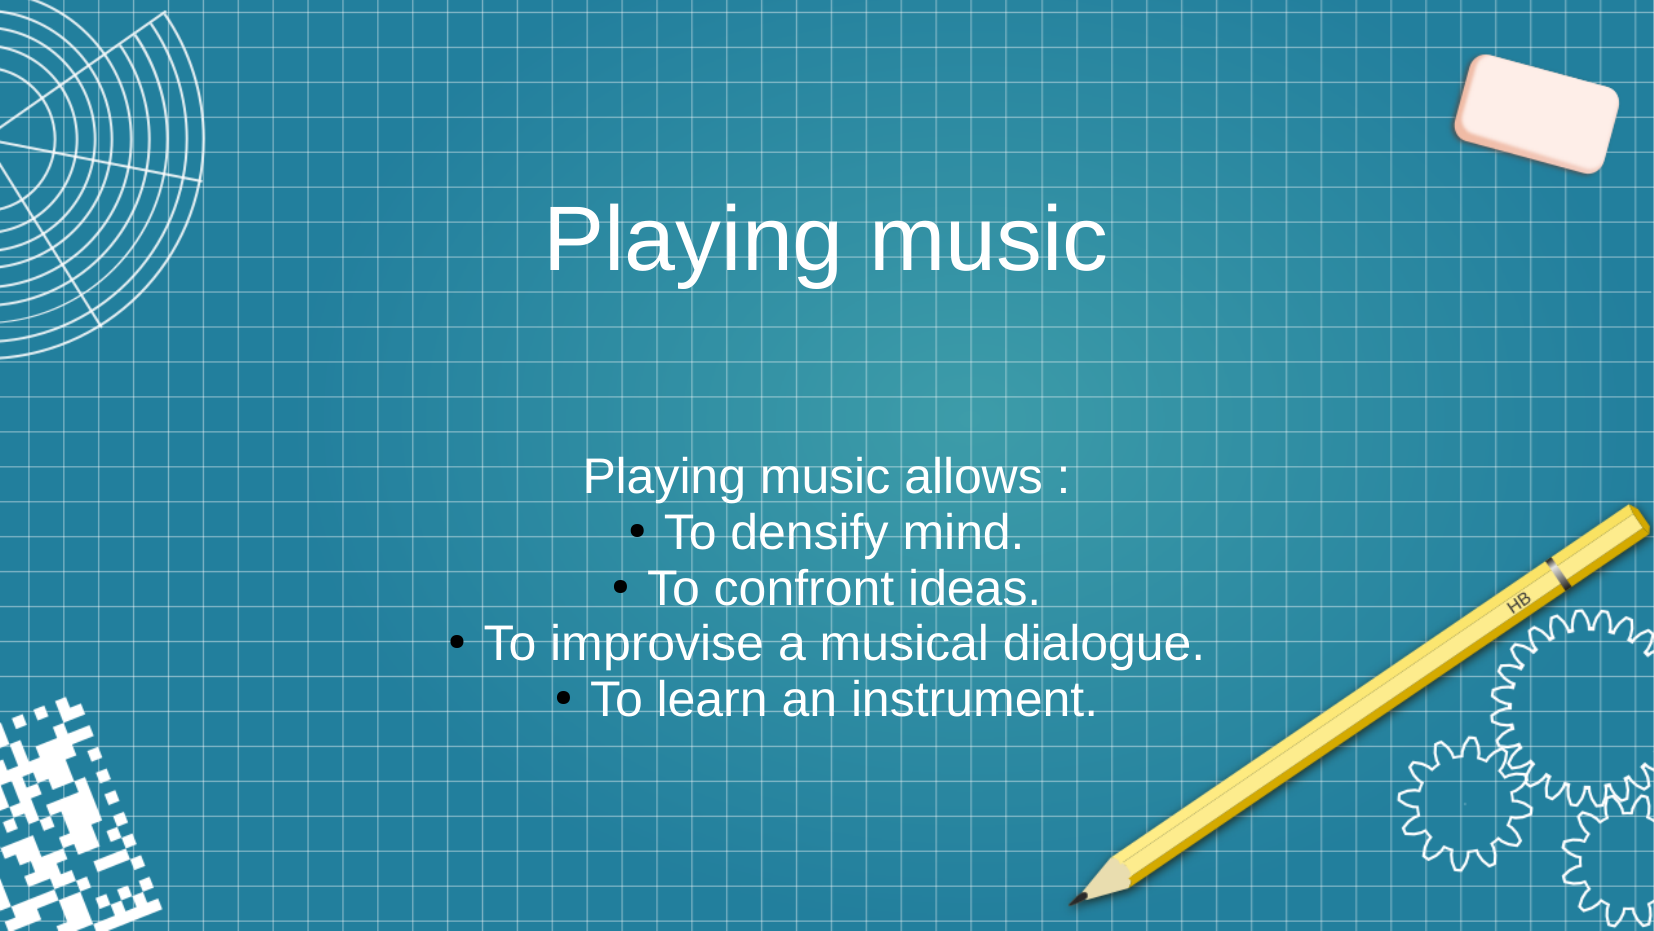

# Playing music
Playing music allows :
To densify mind.
To confront ideas.
To improvise a musical dialogue.
To learn an instrument.